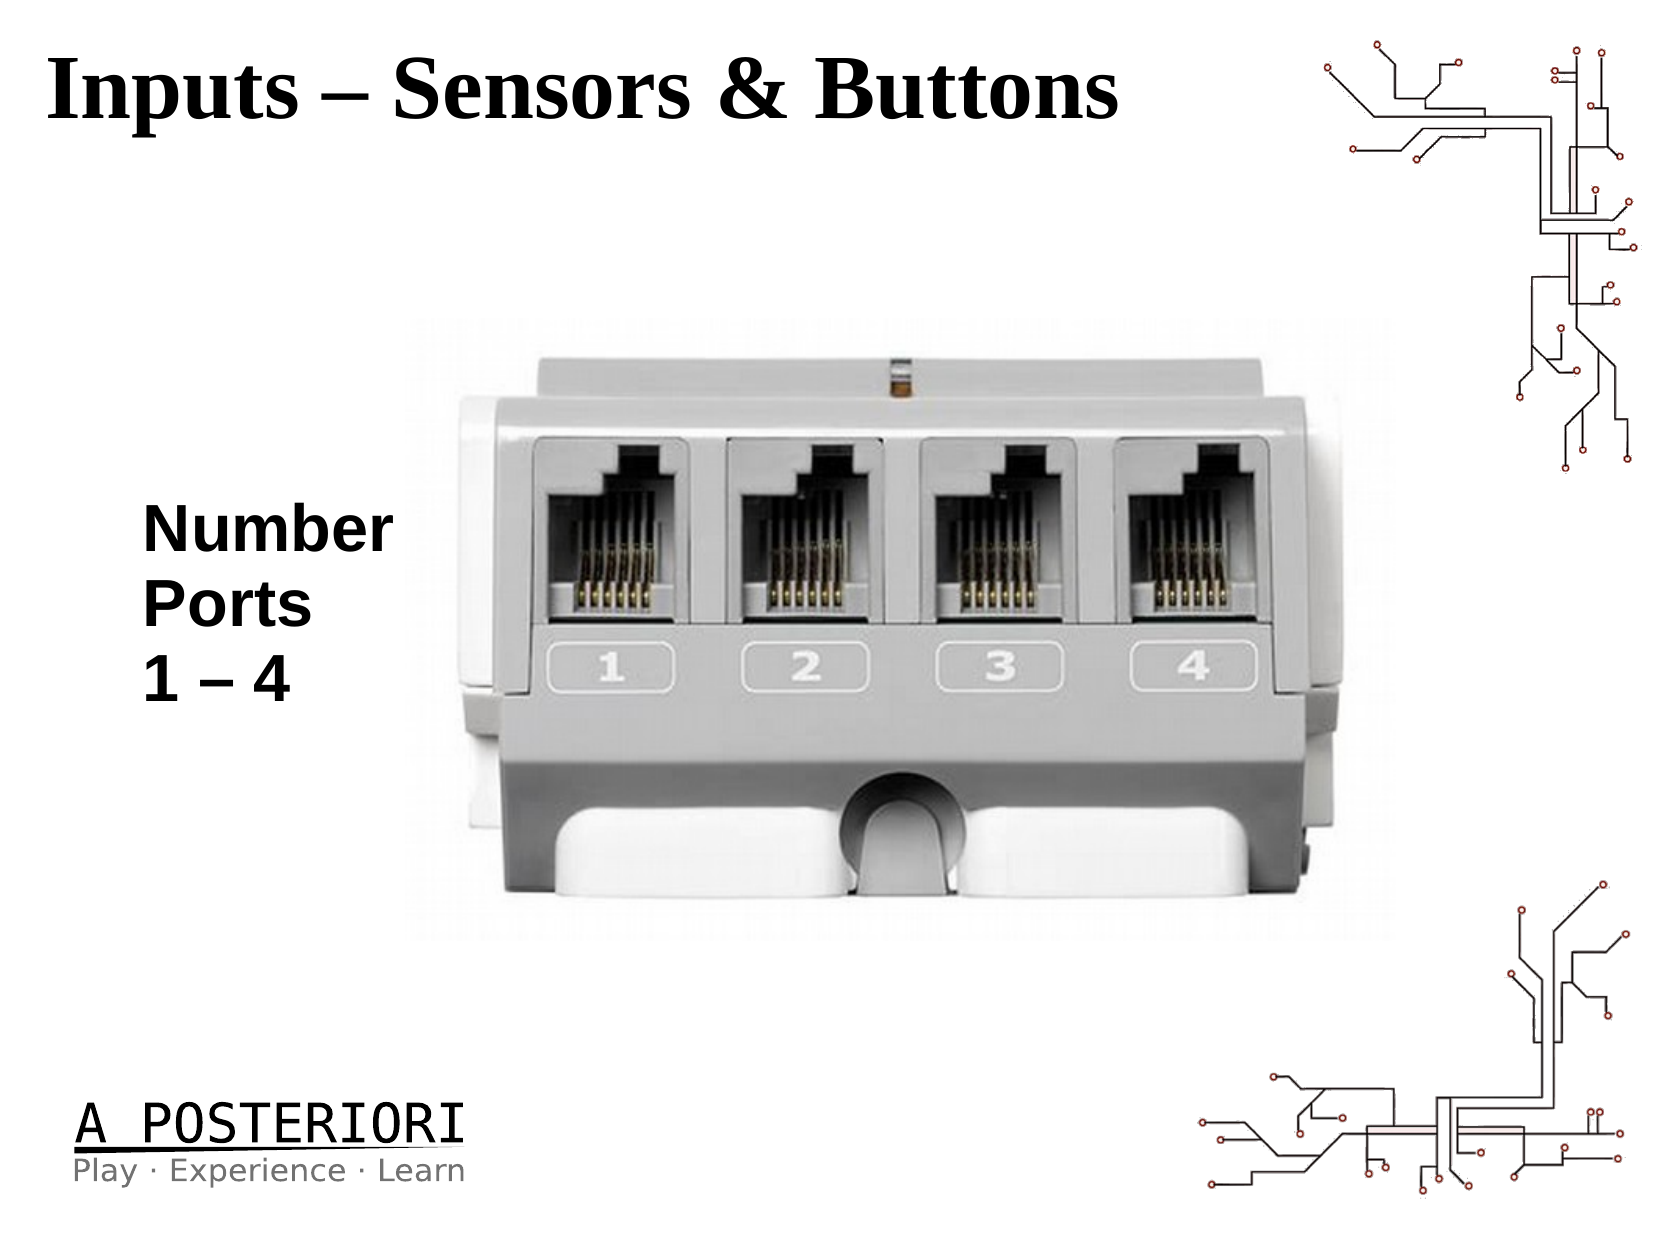

# Inputs – Sensors & Buttons
Number Ports
1 – 4